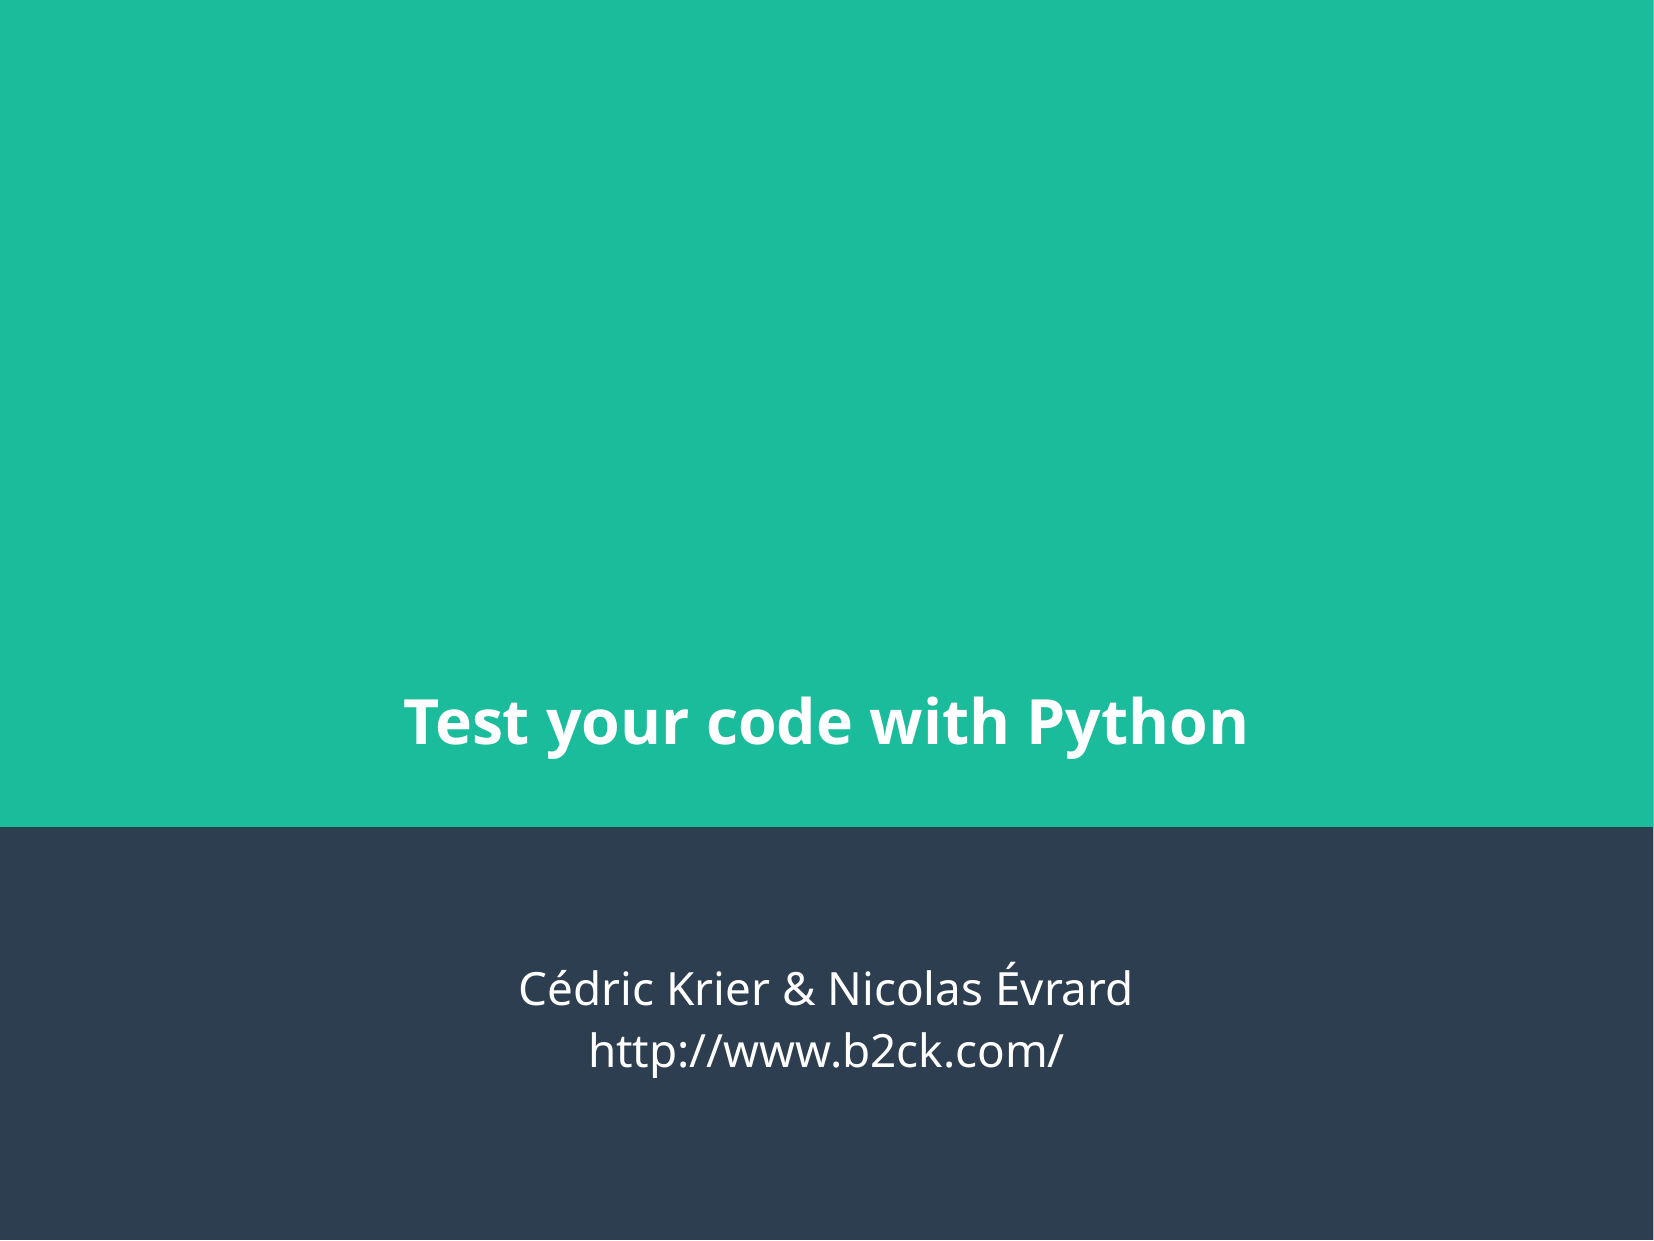

# Test your code with Python
Cédric Krier & Nicolas Évrard
http://www.b2ck.com/